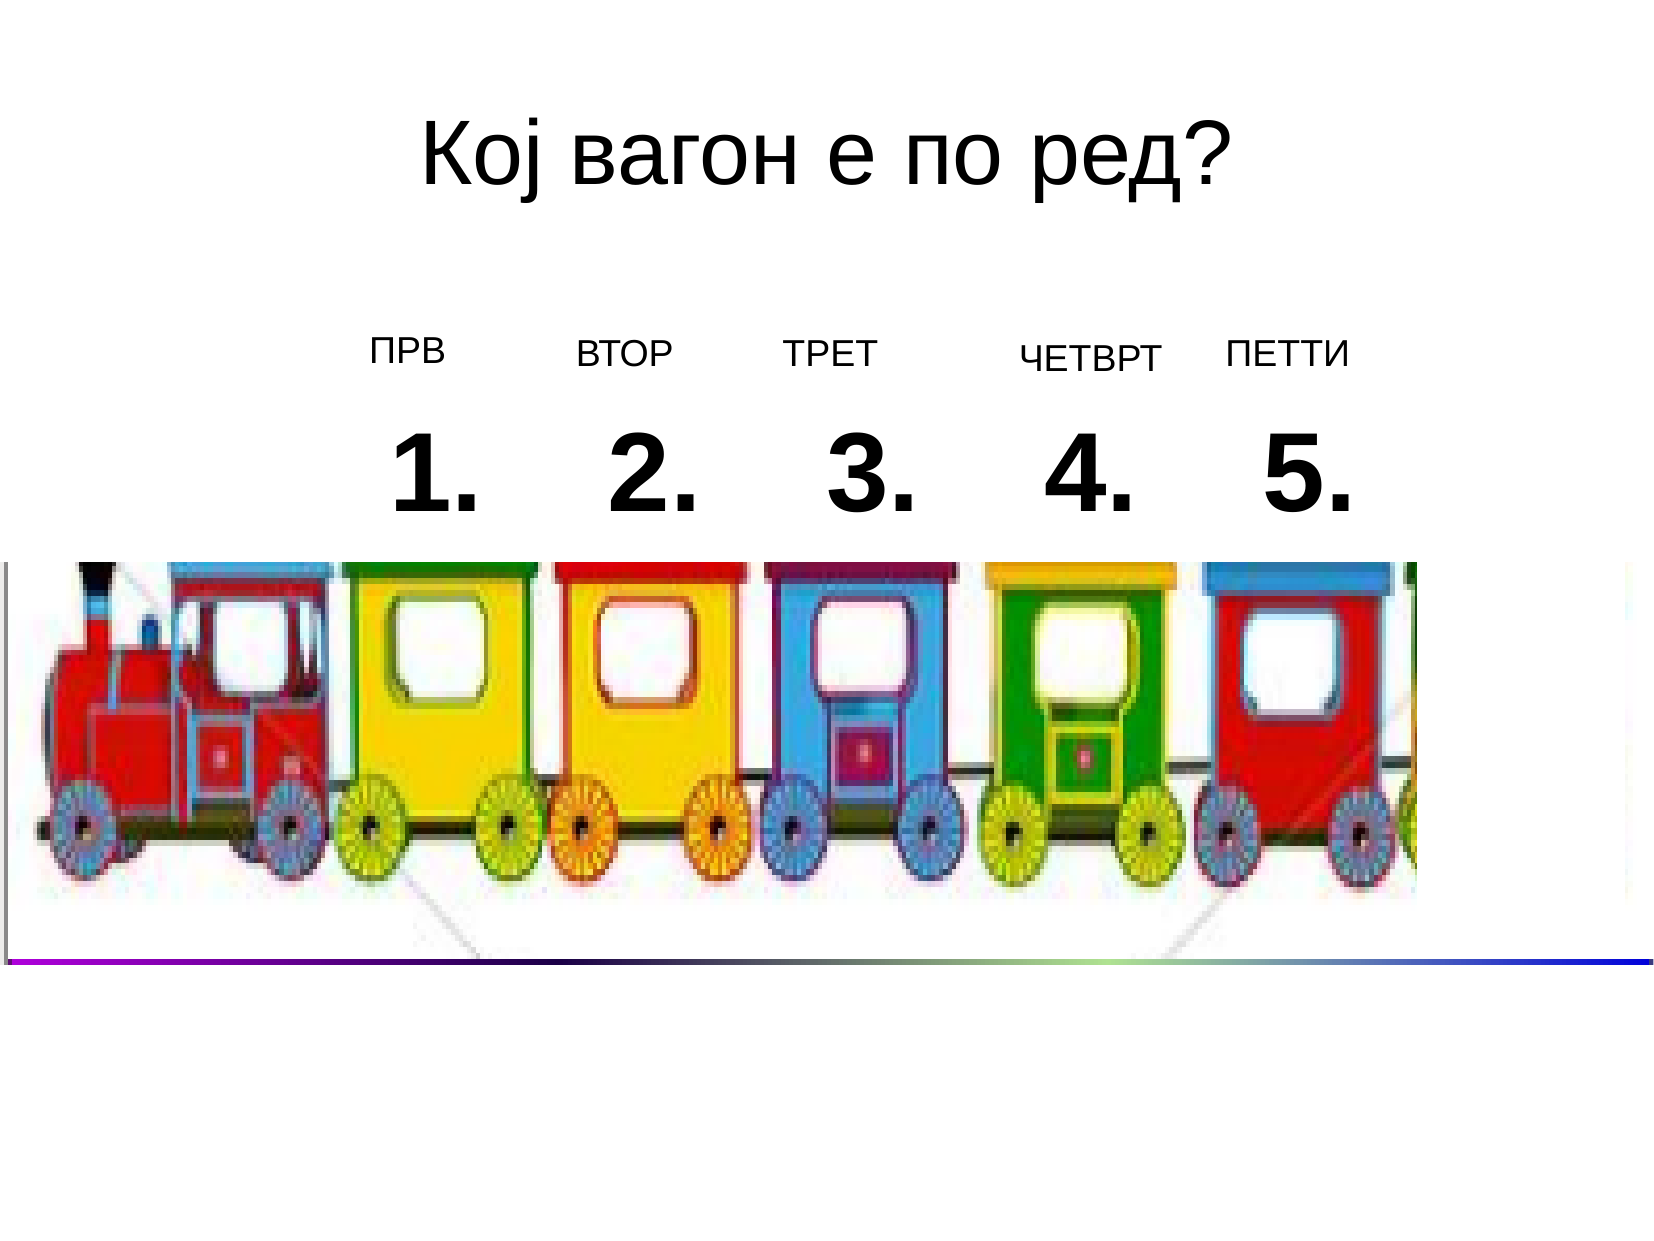

# Кој вагон е по ред?
ПРВ
ВТОР
ТРЕТ
ПЕТТИ
ЧЕТВРТ
 1. 2. 3. 4. 5.